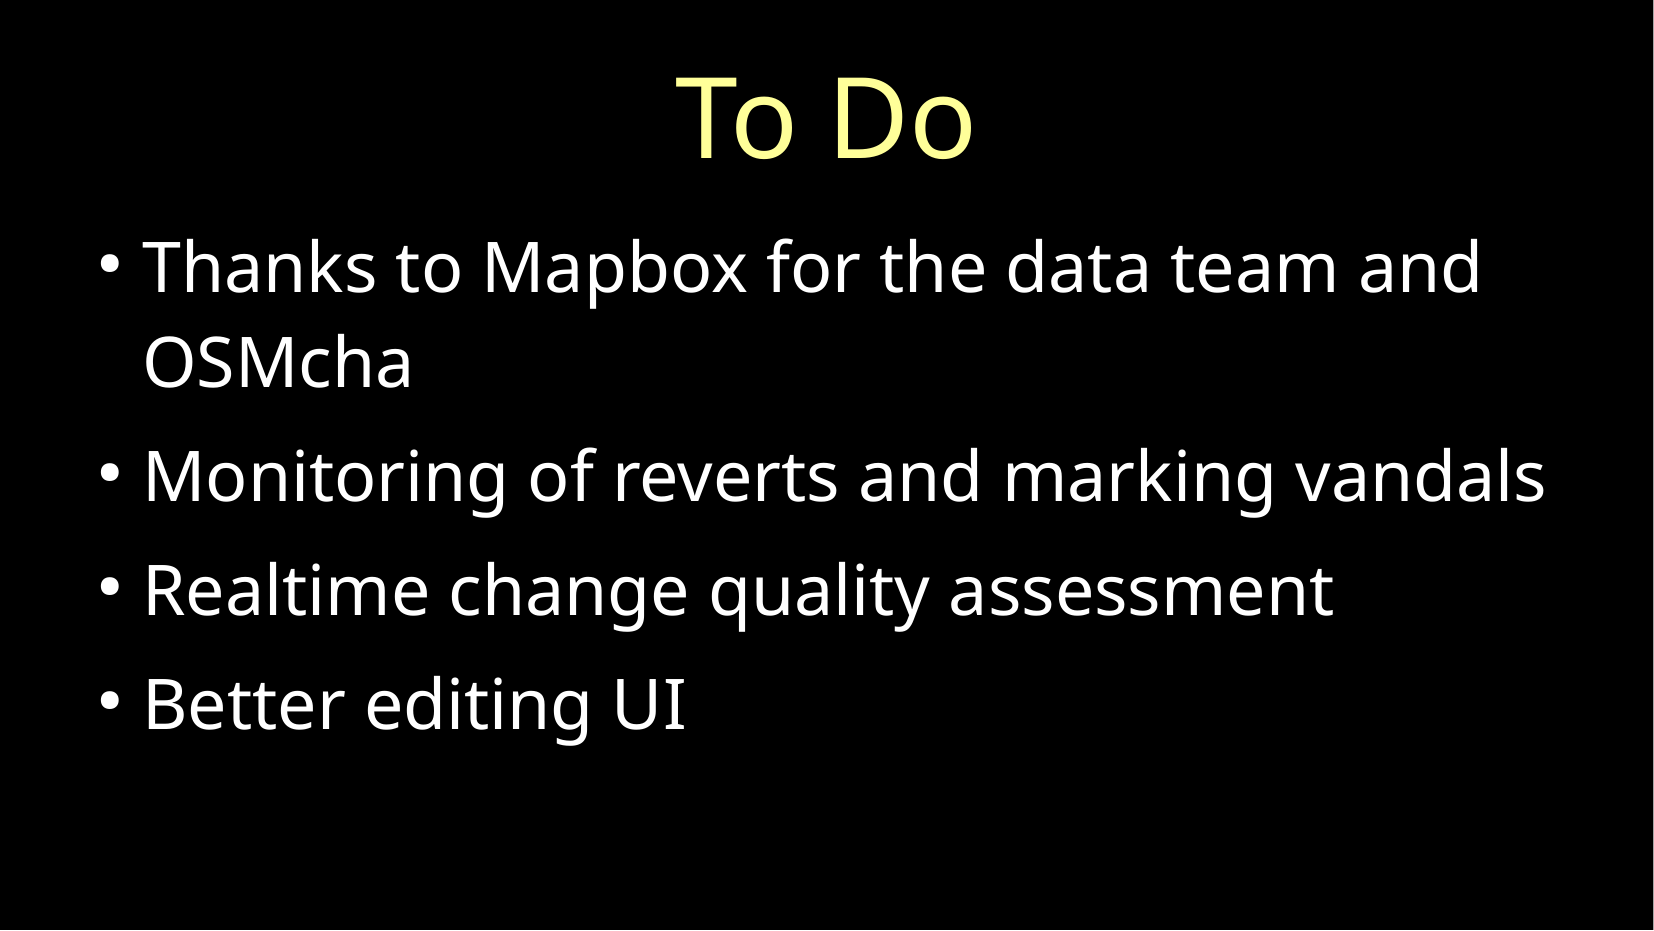

# To Do
Thanks to Mapbox for the data team and OSMcha
Monitoring of reverts and marking vandals
Realtime change quality assessment
Better editing UI